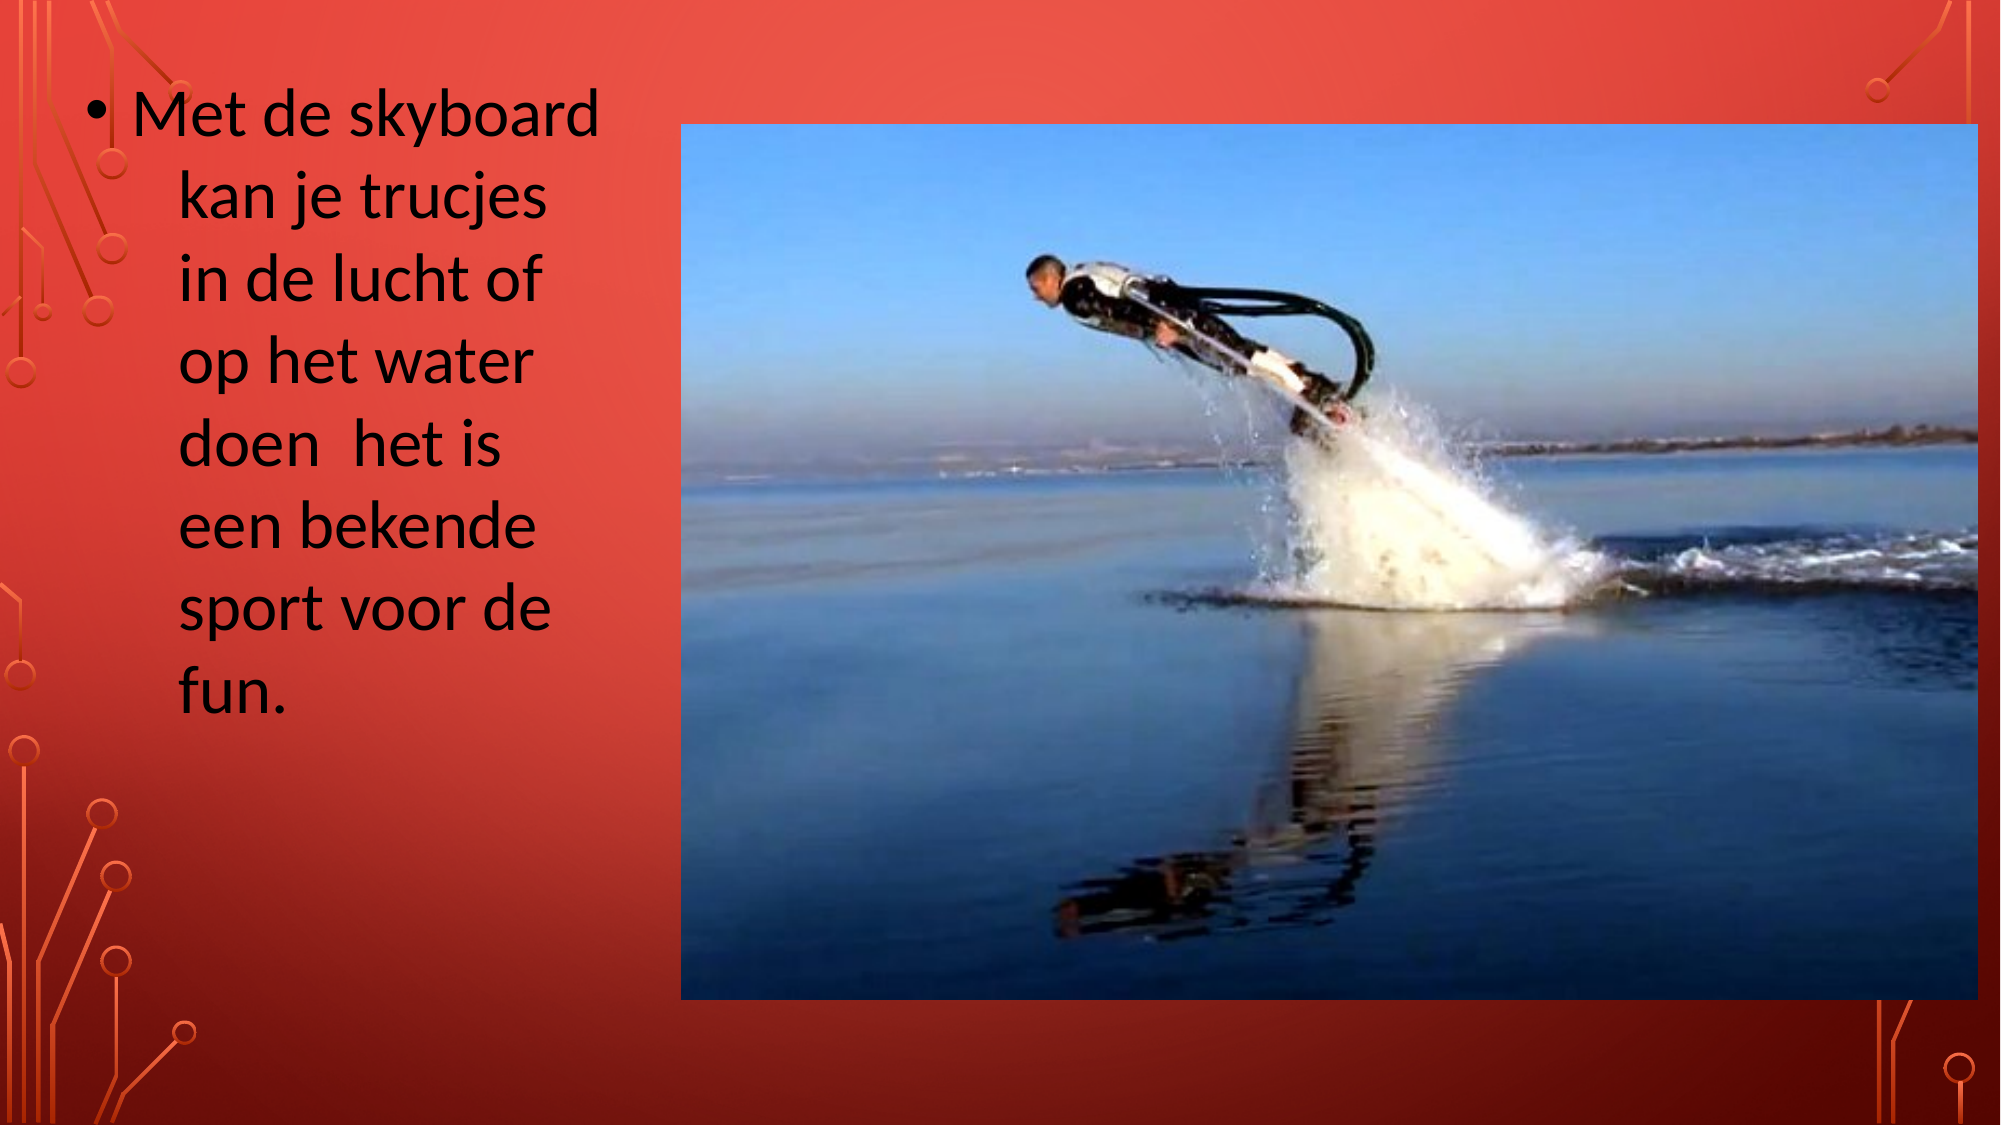

Met de skyboard kan je trucjes in de lucht of op het water doen het is een bekende sport voor de fun.